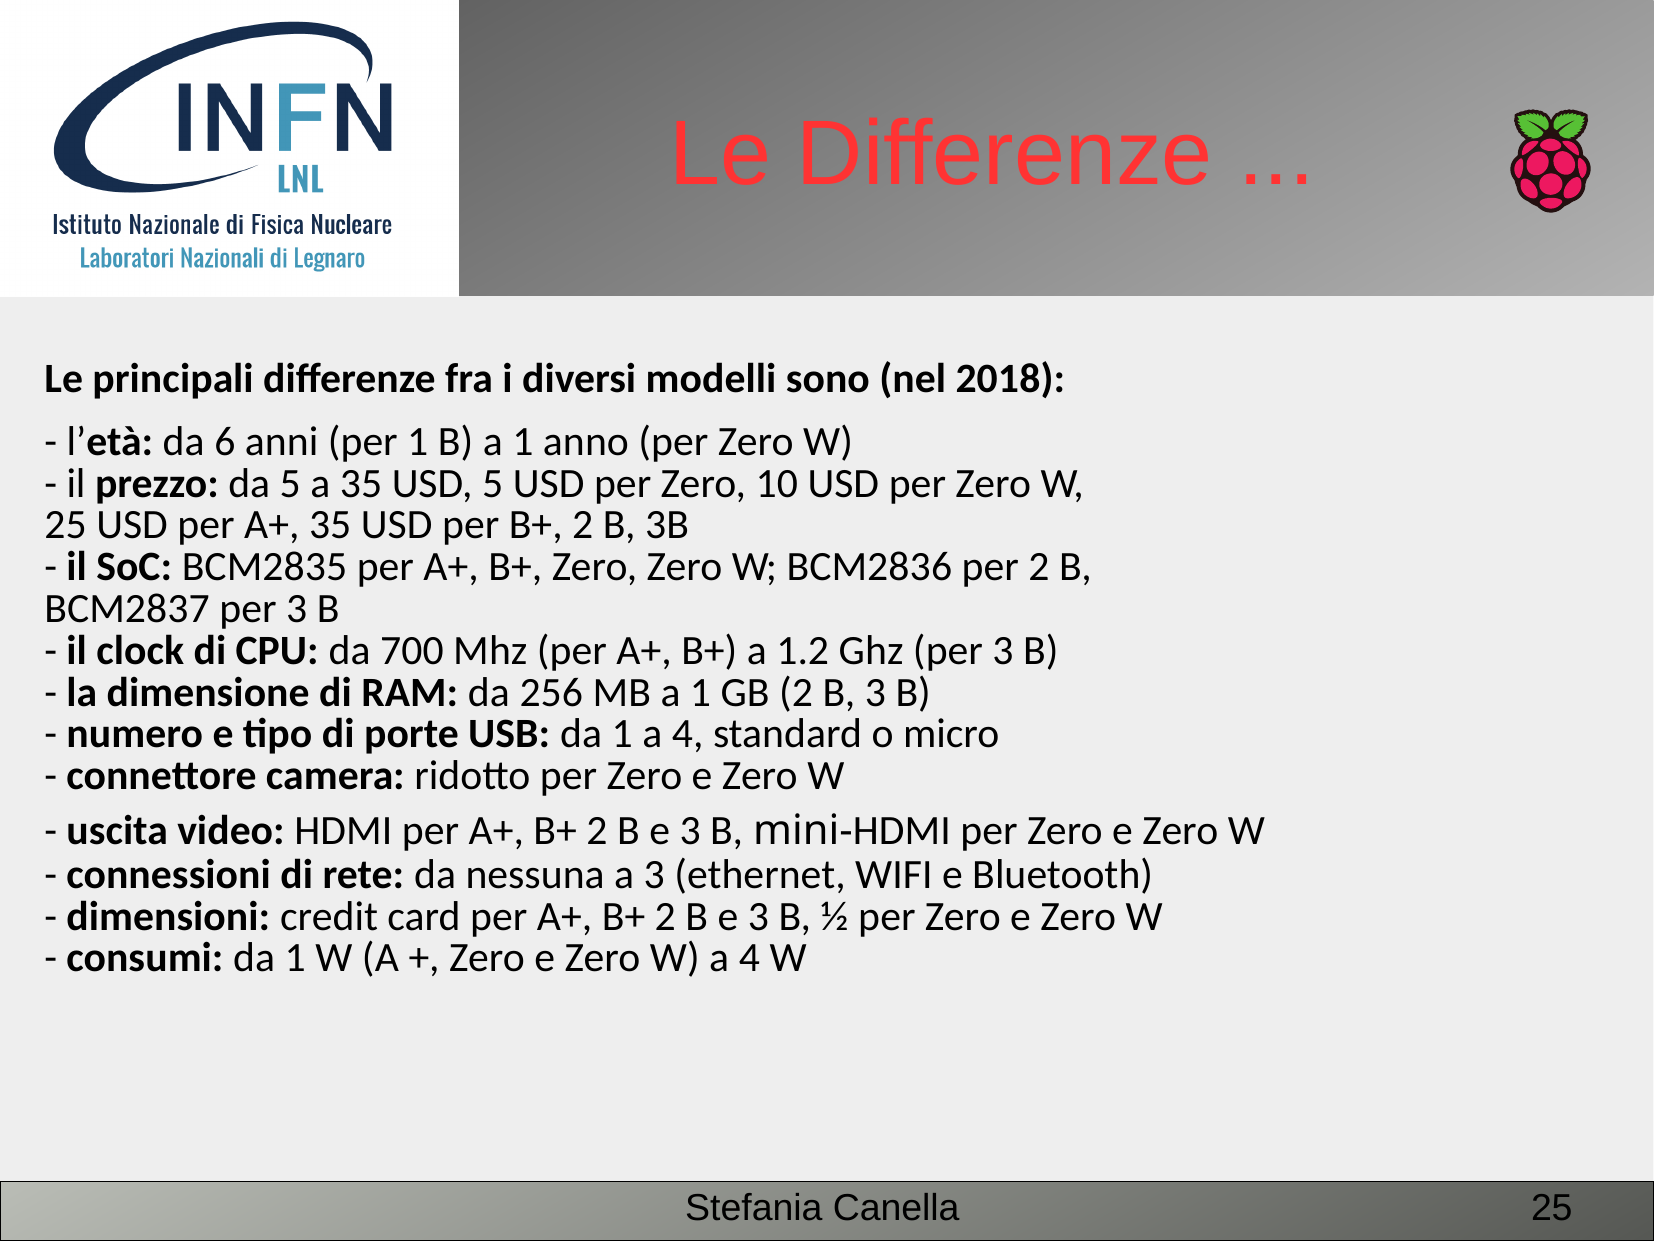

# Le Differenze ...
Le principali differenze fra i diversi modelli sono (nel 2018):
- l’età: da 6 anni (per 1 B) a 1 anno (per Zero W)
- il prezzo: da 5 a 35 USD, 5 USD per Zero, 10 USD per Zero W,
25 USD per A+, 35 USD per B+, 2 B, 3B
- il SoC: BCM2835 per A+, B+, Zero, Zero W; BCM2836 per 2 B,
BCM2837 per 3 B
- il clock di CPU: da 700 Mhz (per A+, B+) a 1.2 Ghz (per 3 B)
- la dimensione di RAM: da 256 MB a 1 GB (2 B, 3 B)
- numero e tipo di porte USB: da 1 a 4, standard o micro
- connettore camera: ridotto per Zero e Zero W
- uscita video: HDMI per A+, B+ 2 B e 3 B, mini-HDMI per Zero e Zero W
- connessioni di rete: da nessuna a 3 (ethernet, WIFI e Bluetooth)
- dimensioni: credit card per A+, B+ 2 B e 3 B, ½ per Zero e Zero W
- consumi: da 1 W (A +, Zero e Zero W) a 4 W
Stefania Canella